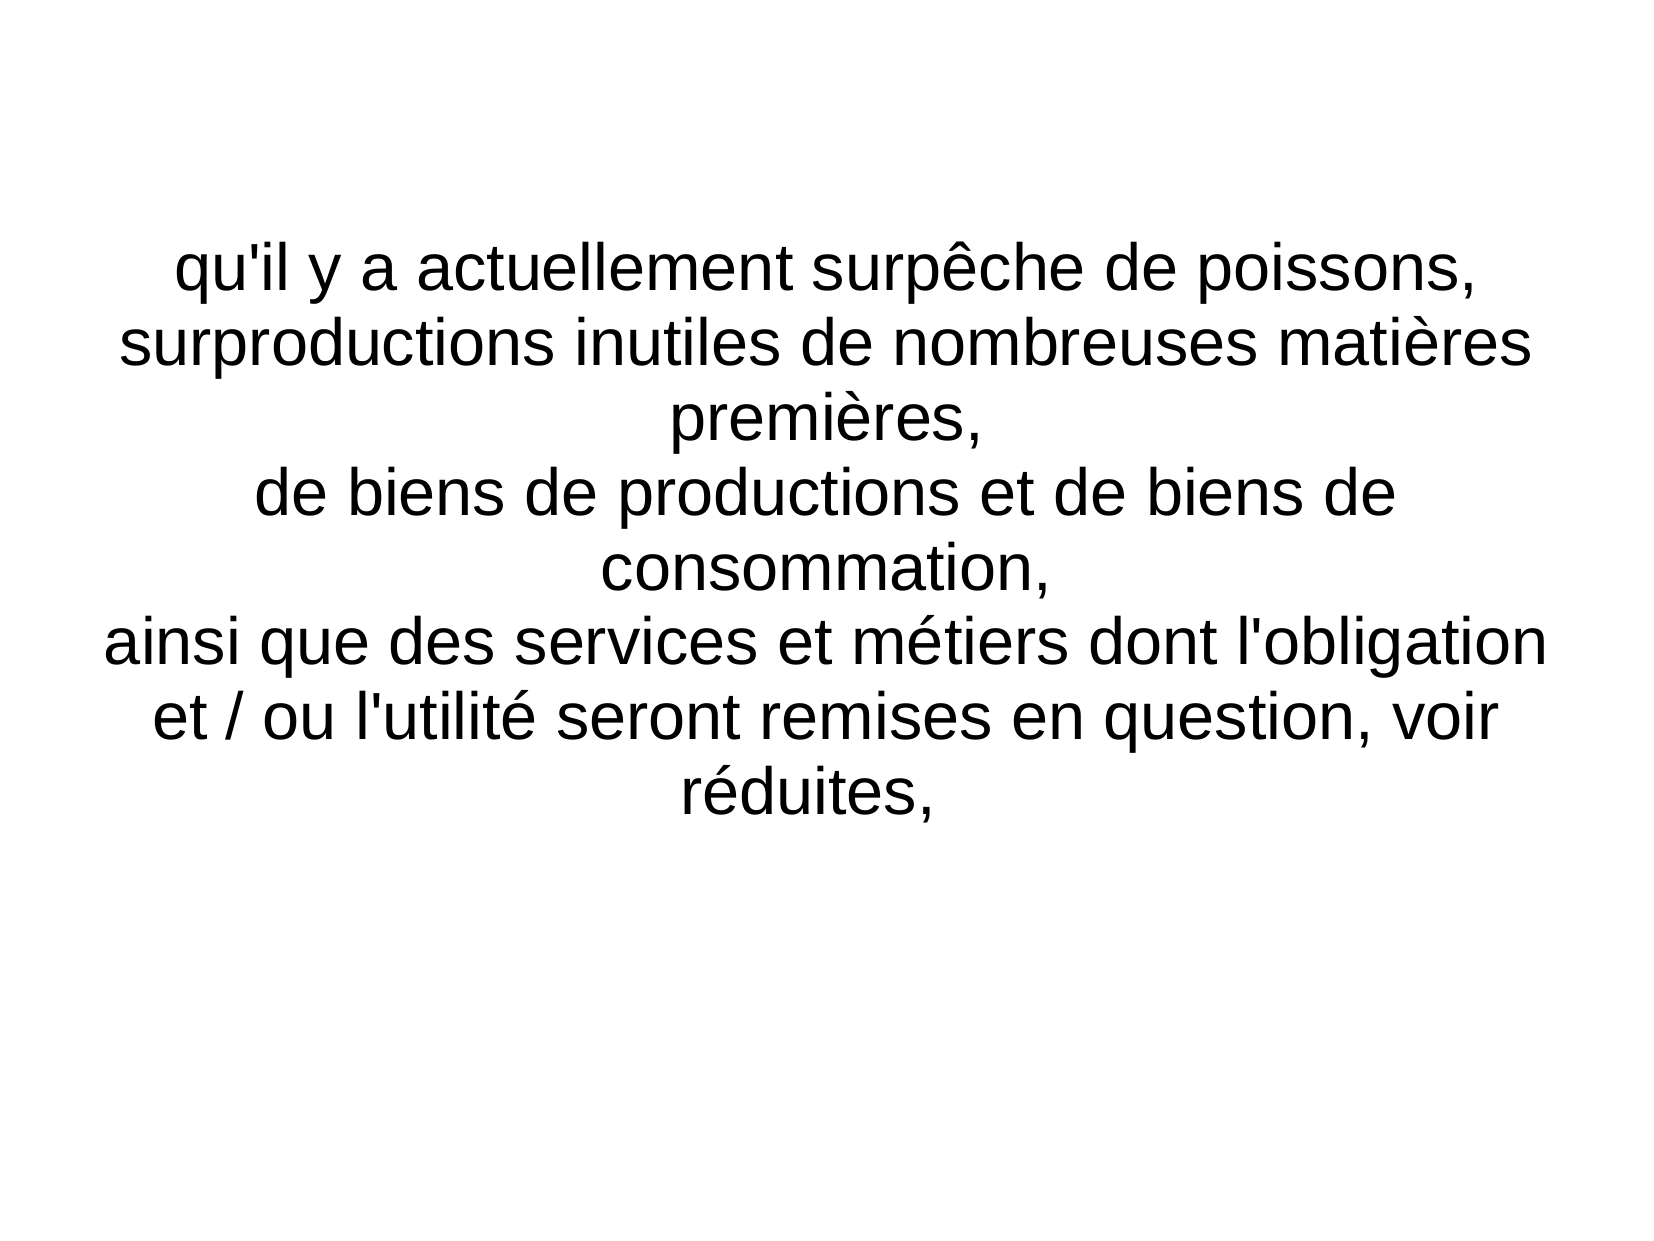

# qu'il y a actuellement surpêche de poissons, surproductions inutiles de nombreuses matières premières, de biens de productions et de biens de consommation, ainsi que des services et métiers dont l'obligation et / ou l'utilité seront remises en question, voir réduites,